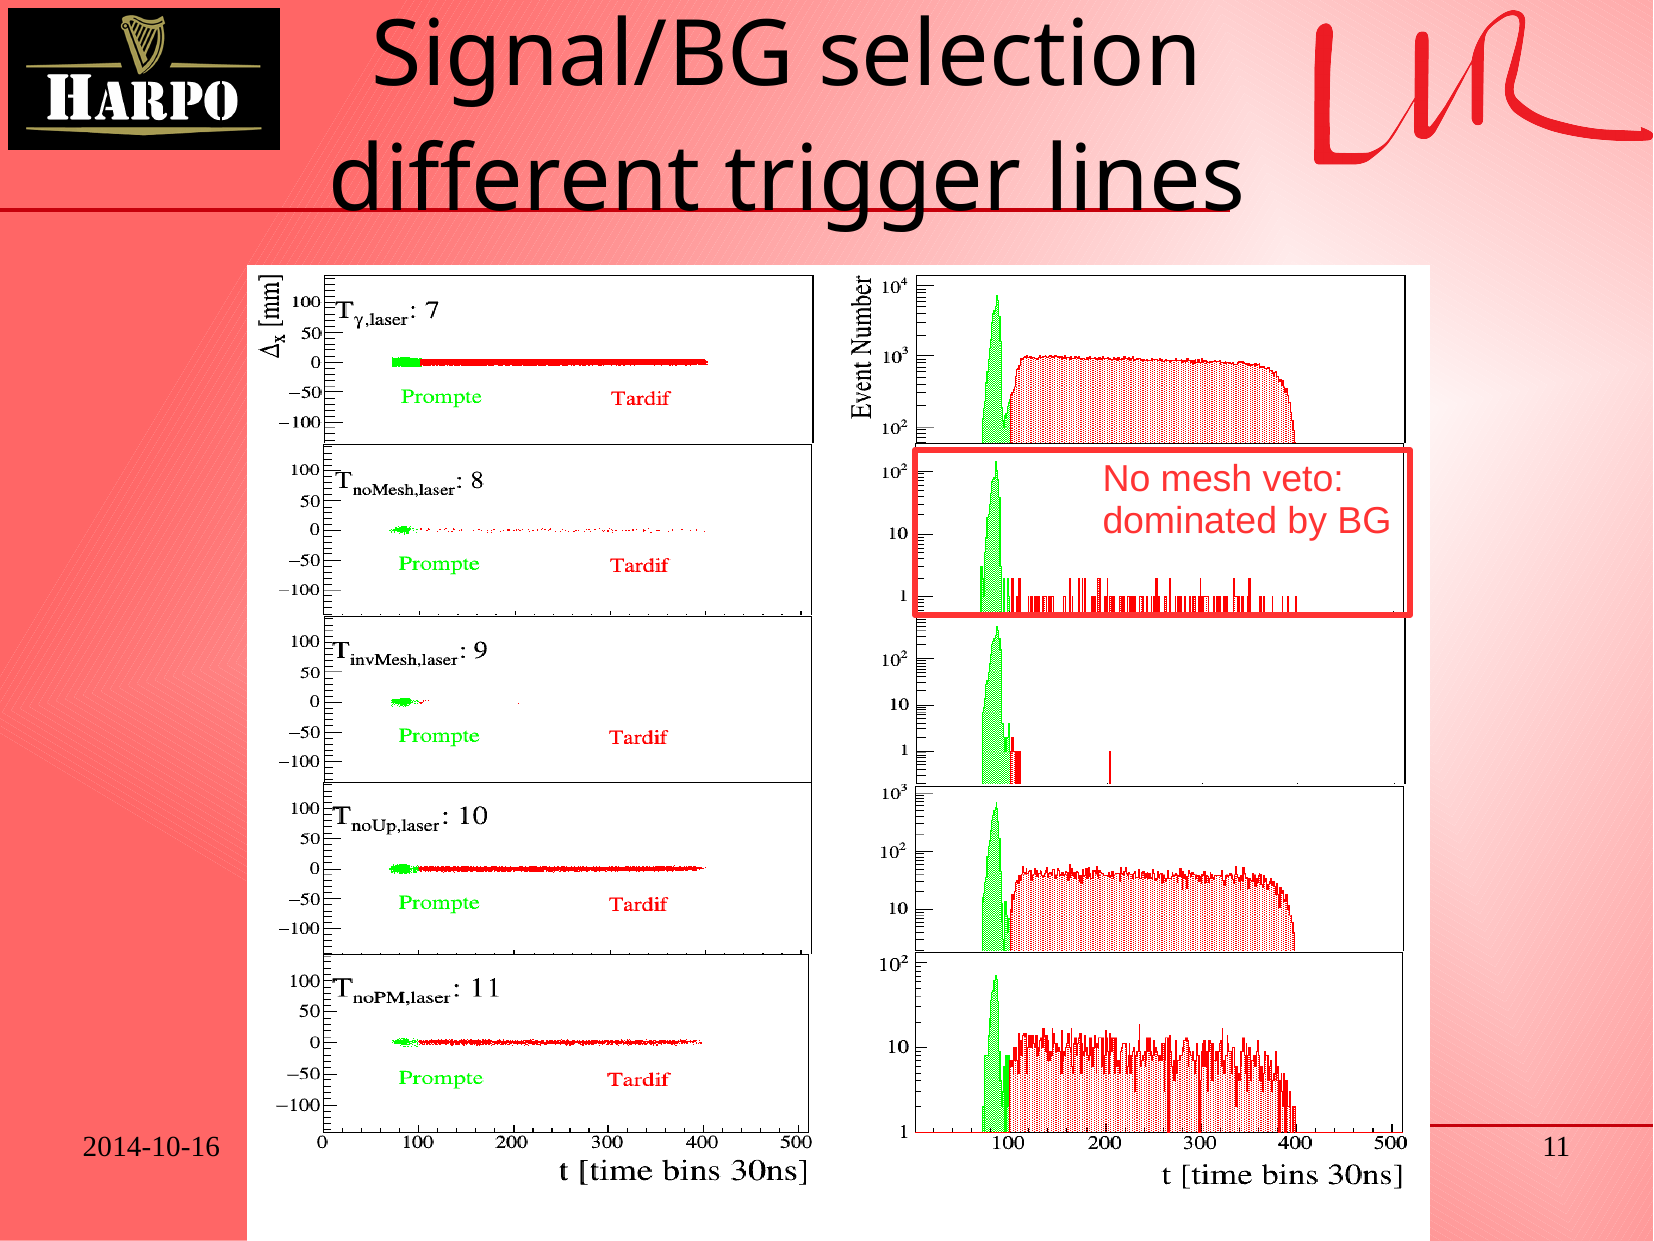

# Signal/BG selection different trigger lines
No mesh veto: dominated by BG
2014-10-16
11